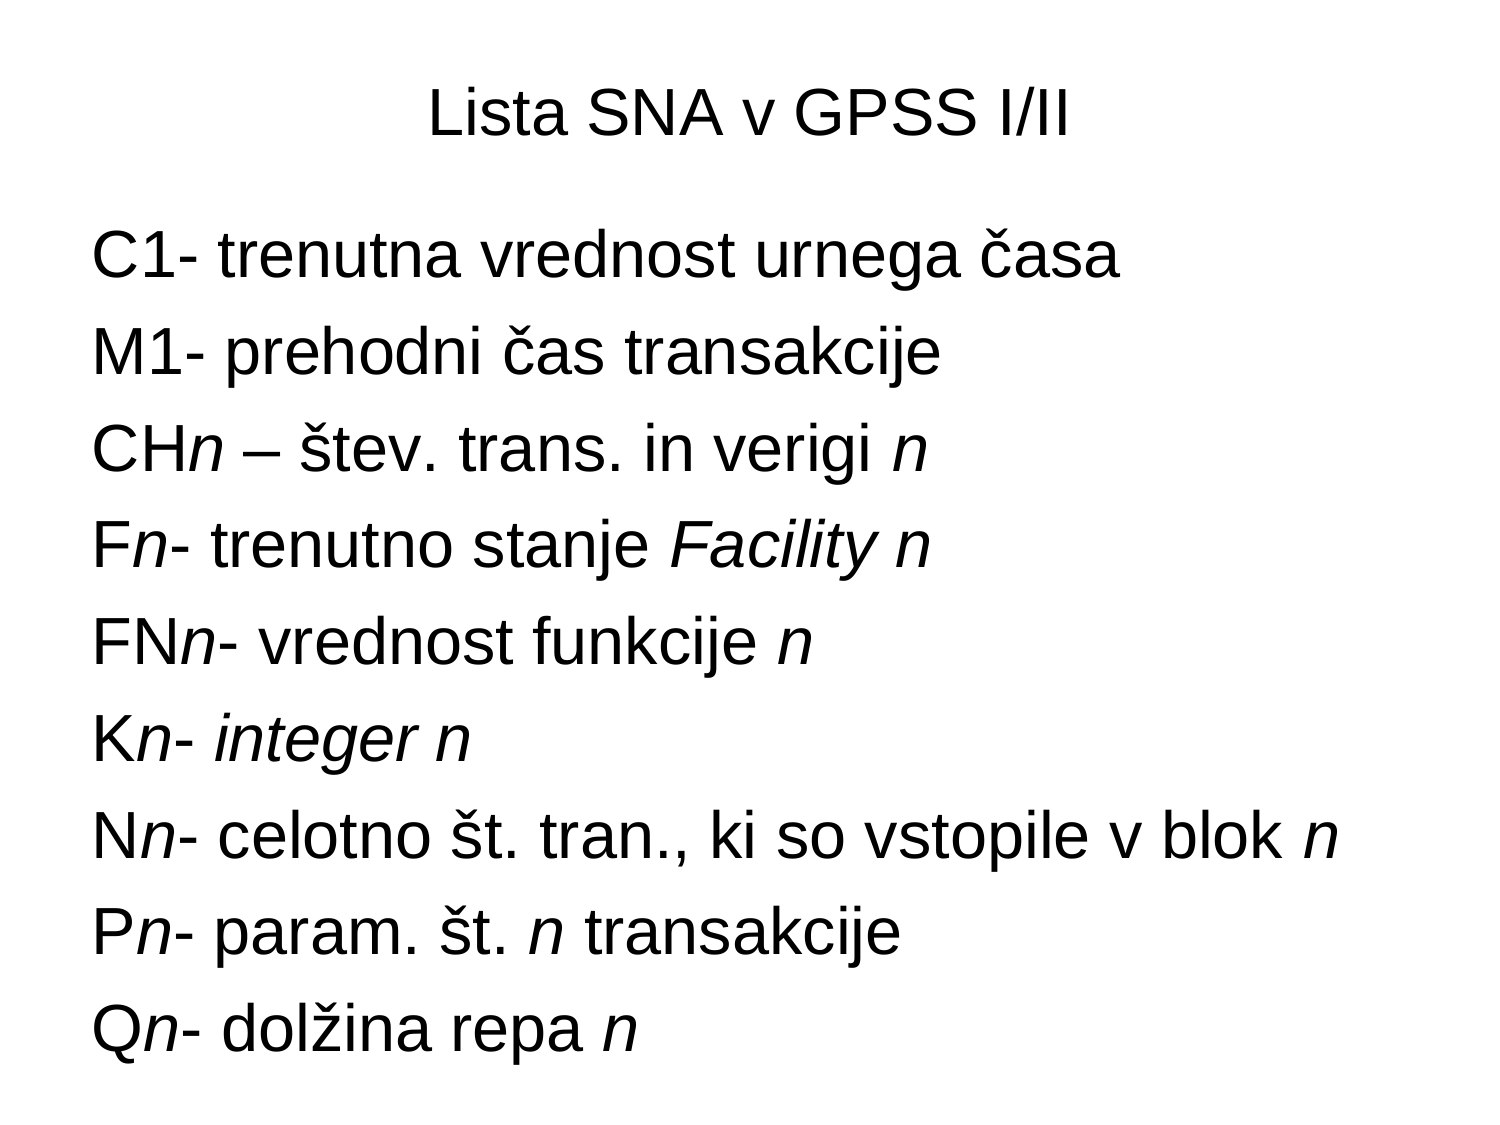

# Lista SNA v GPSS I/II
C1- trenutna vrednost urnega časa
M1- prehodni čas transakcije
CHn – štev. trans. in verigi n
Fn- trenutno stanje Facility n
FNn- vrednost funkcije n
Kn- integer n
Nn- celotno št. tran., ki so vstopile v blok n
Pn- param. št. n transakcije
Qn- dolžina repa n